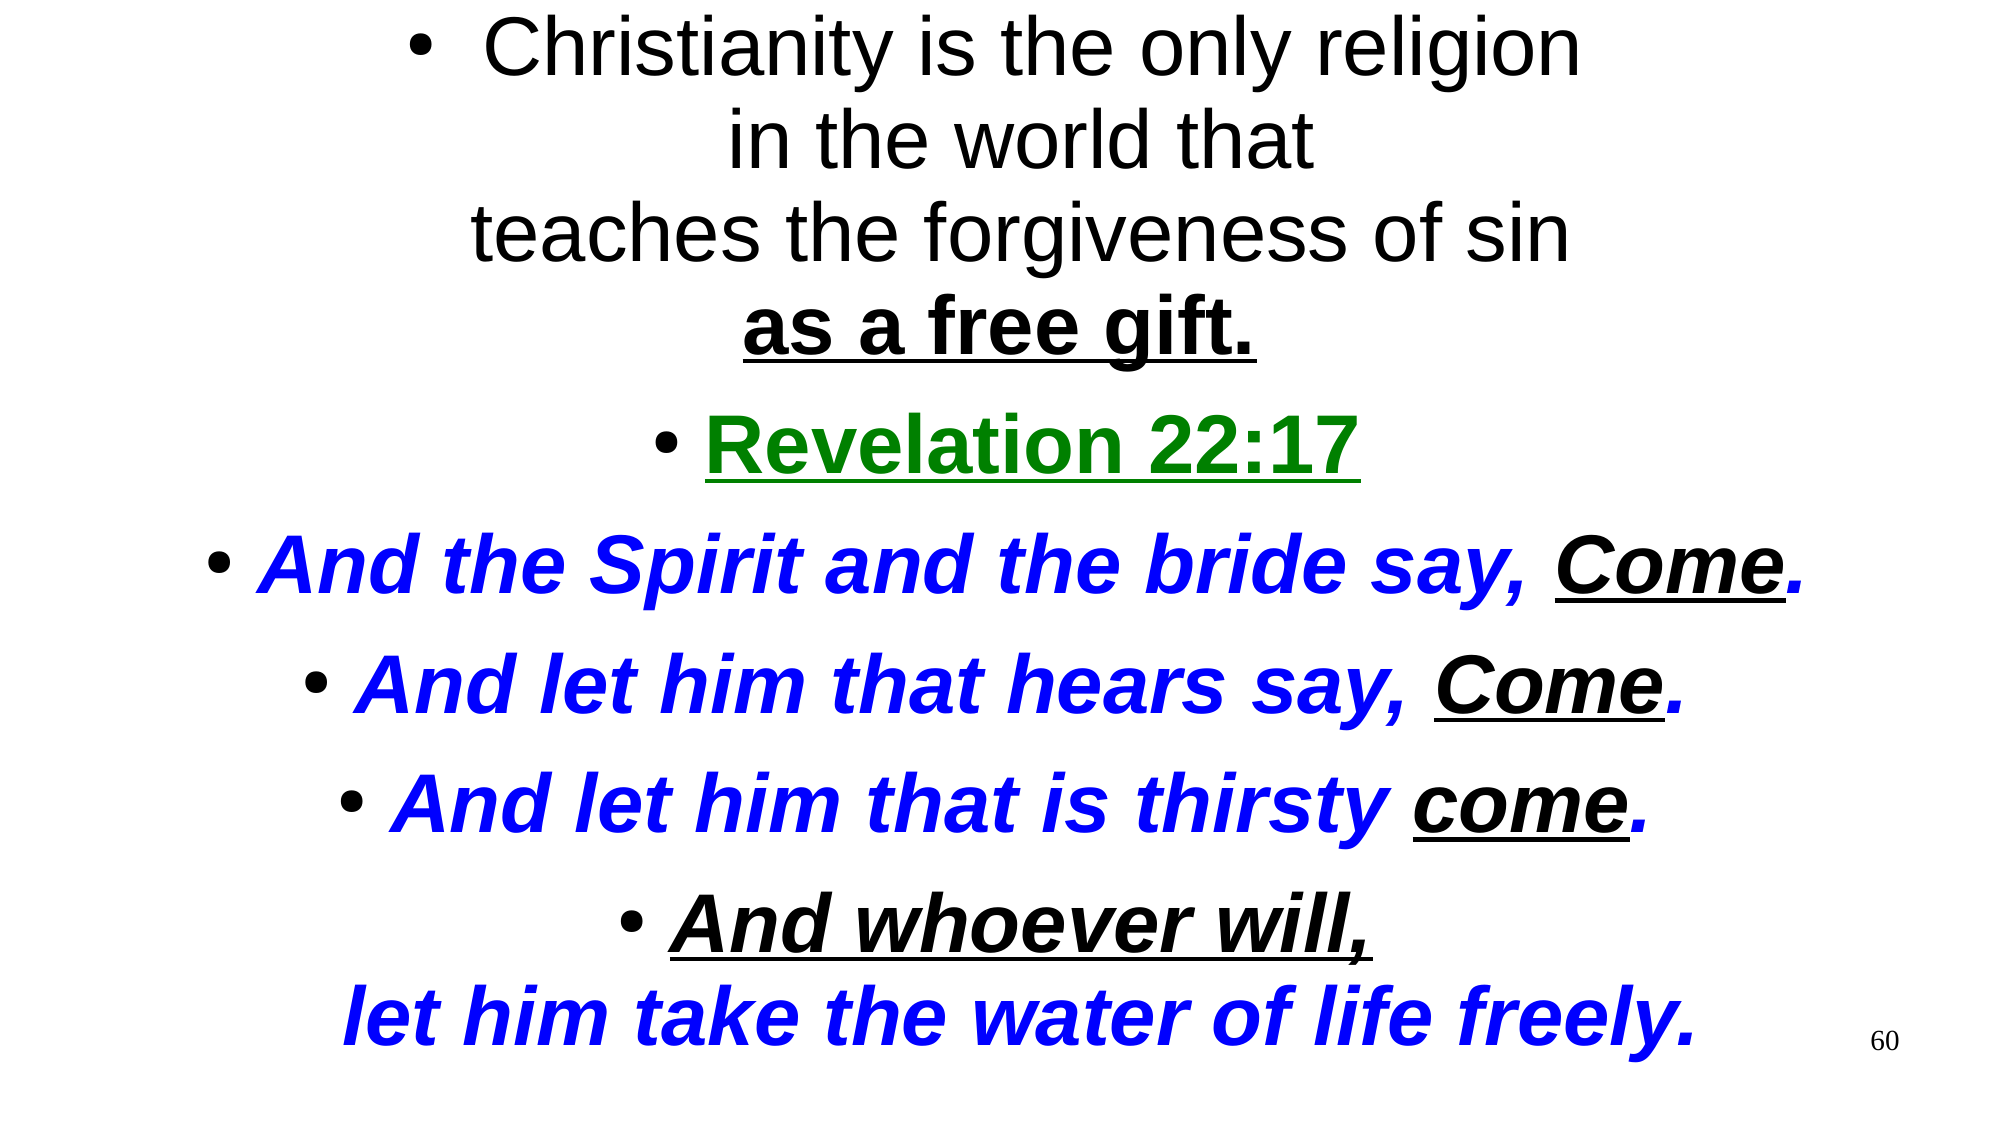

# Christianity is the only religion in the world that teaches the forgiveness of sin as a free gift.
Revelation 22:17
And the Spirit and the bride say, Come.
And let him that hears say, Come.
And let him that is thirsty come.
And whoever will,
let him take the water of life freely.
60